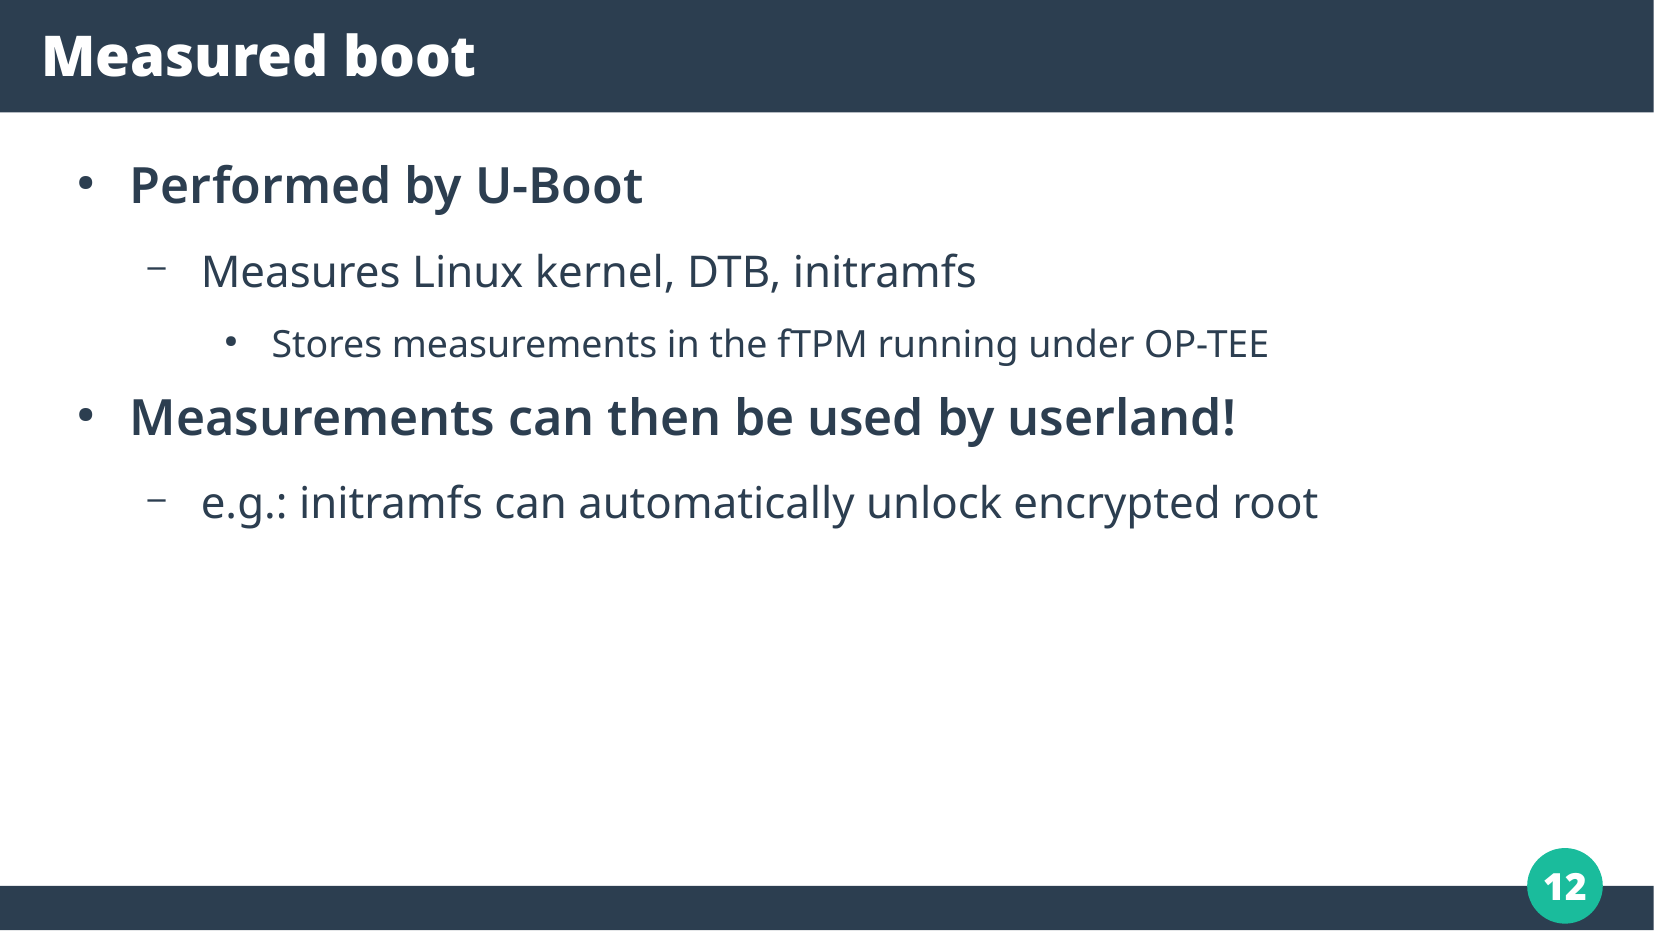

# Measured boot
Performed by U-Boot
Measures Linux kernel, DTB, initramfs
Stores measurements in the fTPM running under OP-TEE
Measurements can then be used by userland!
e.g.: initramfs can automatically unlock encrypted root